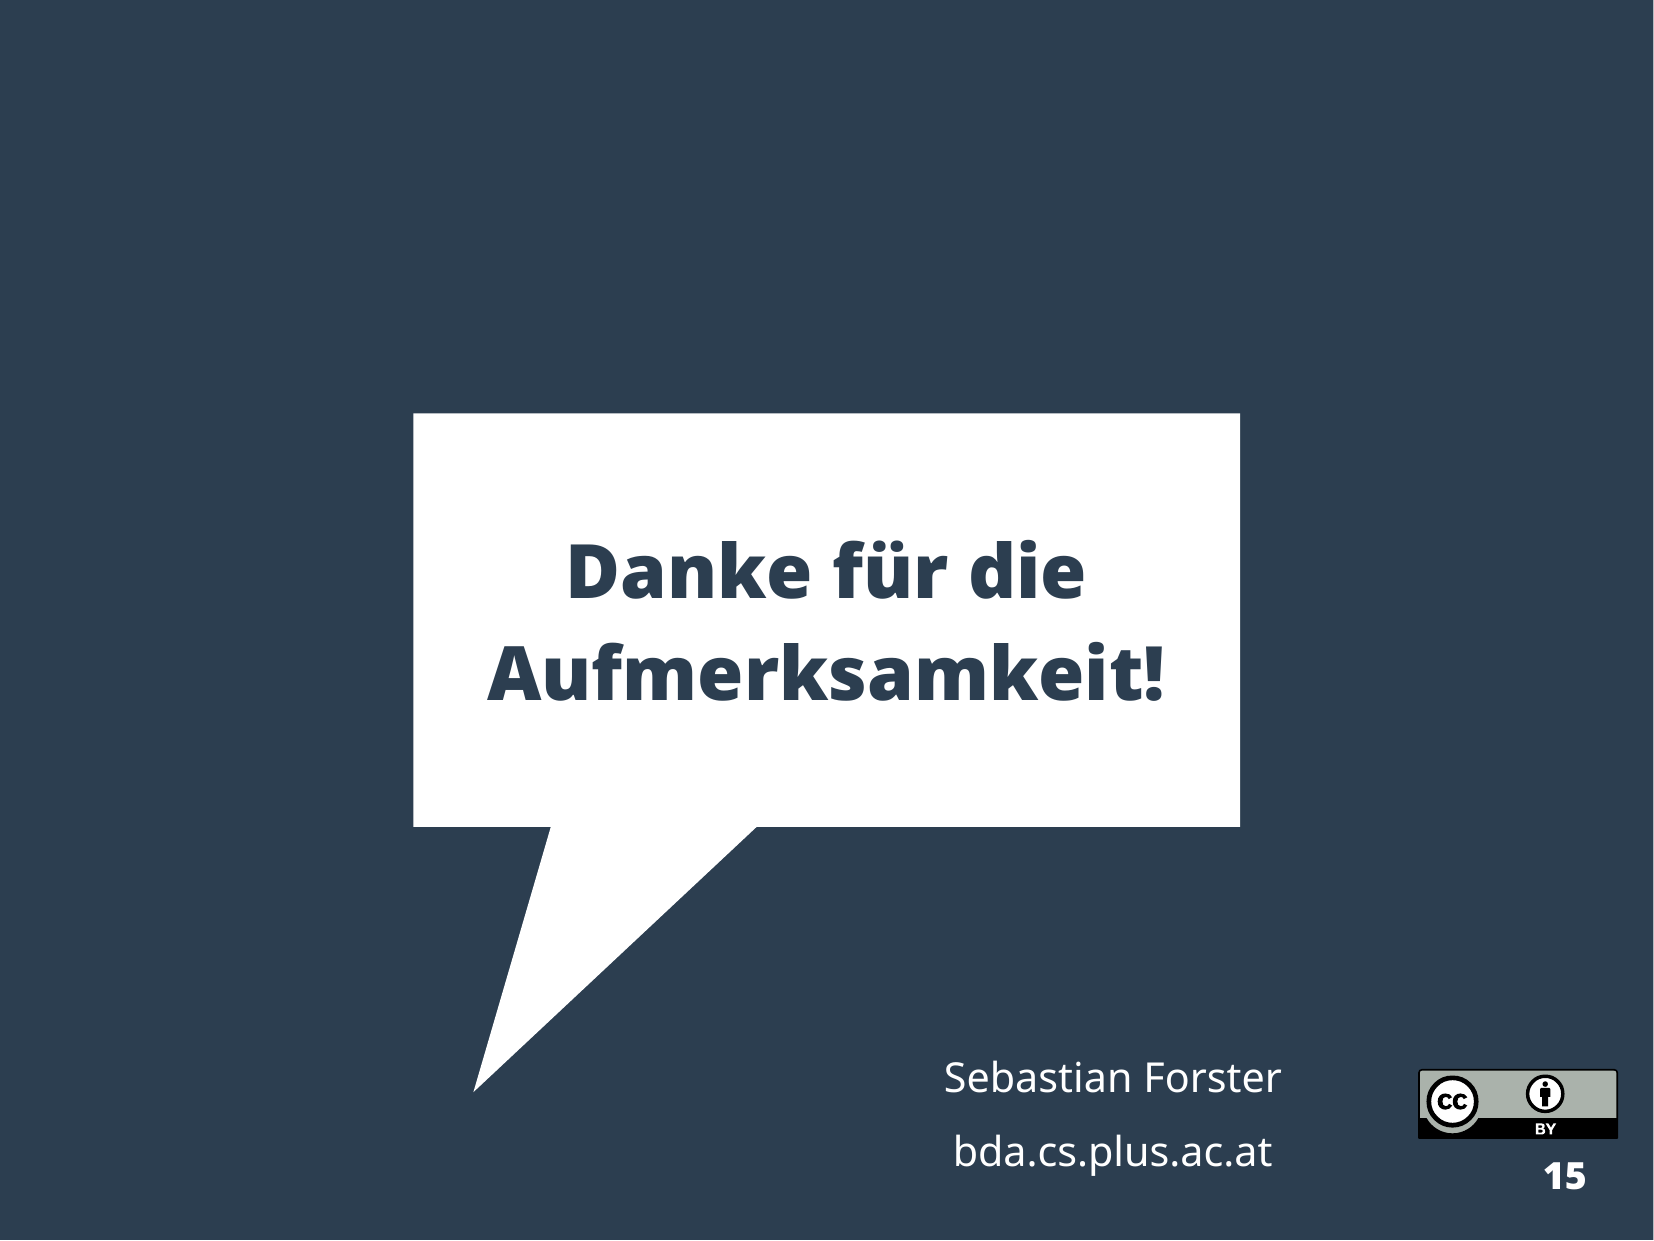

# Danke für die Aufmerksamkeit!
Sebastian Forster
bda.cs.plus.ac.at
15